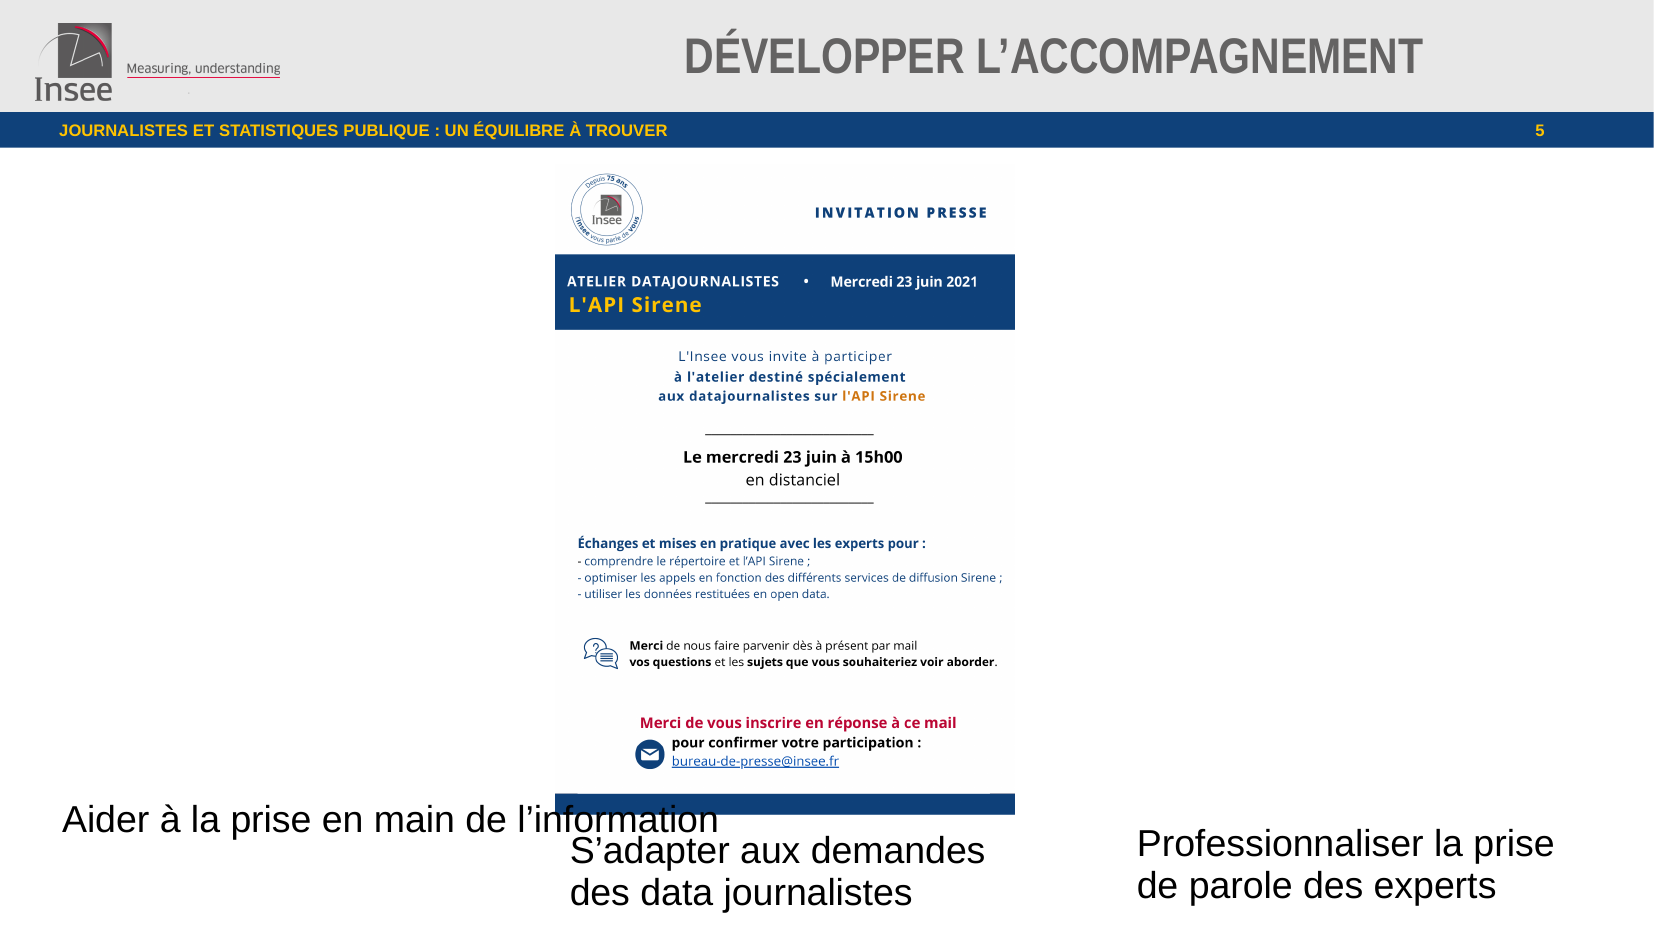

# Développer l’accompagnement
Journalistes et statistiques publique : un équilibre à trouver
Aider à la prise en main de l’information
Professionnaliser la prise
de parole des experts
S’adapter aux demandes
des data journalistes